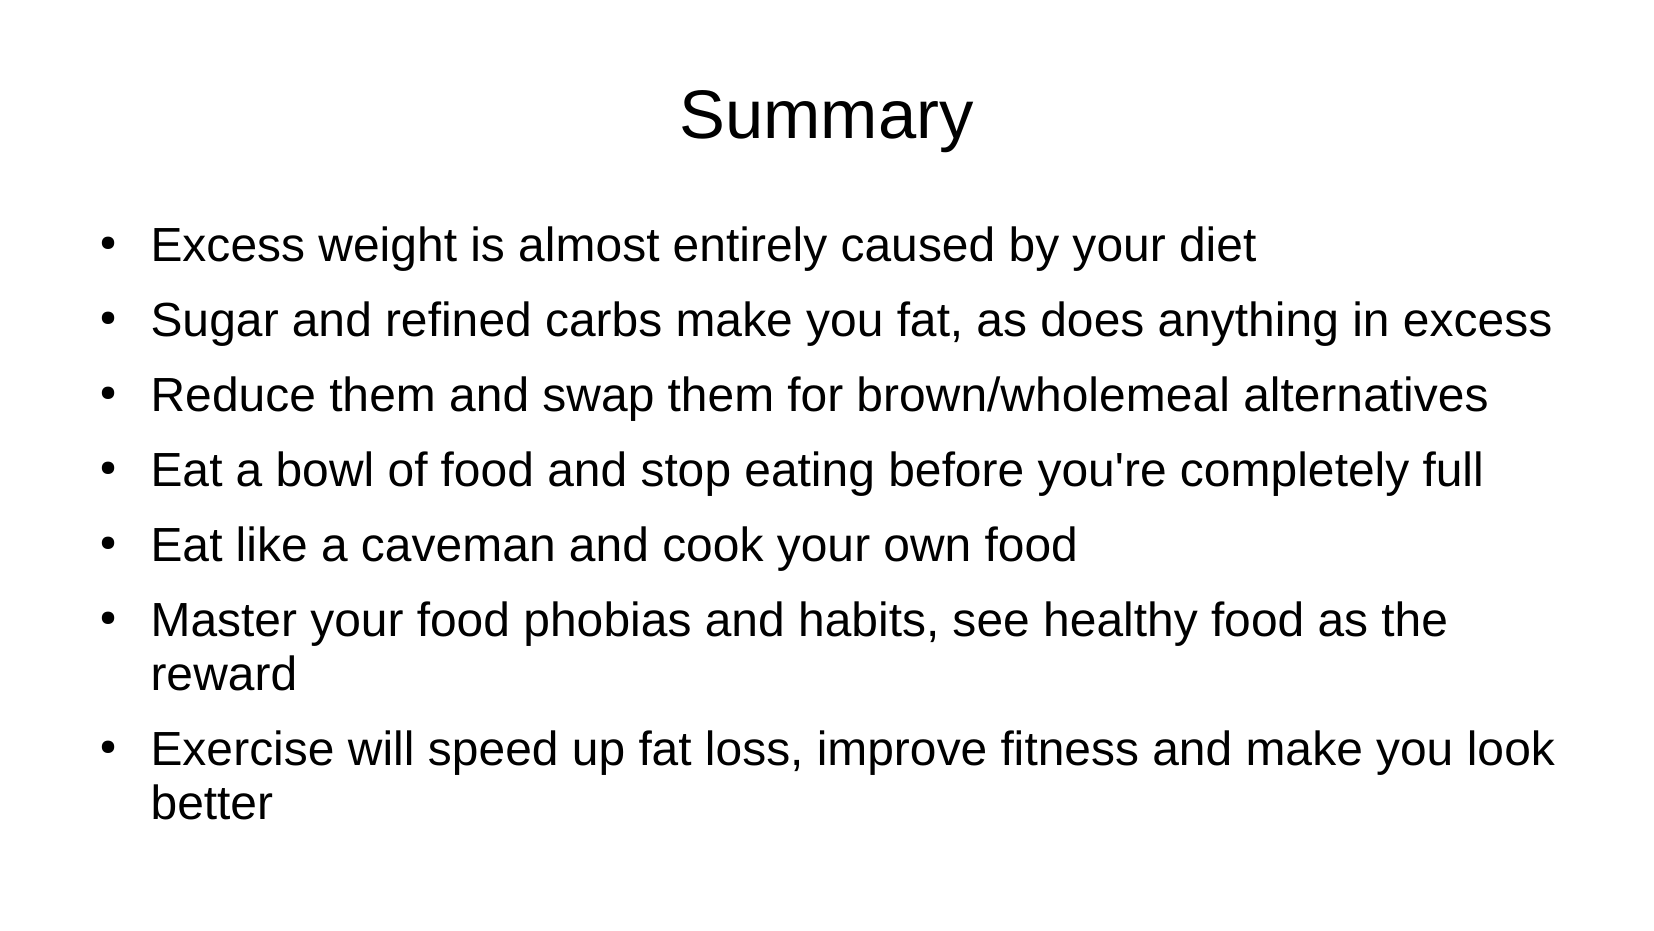

# Summary
Excess weight is almost entirely caused by your diet
Sugar and refined carbs make you fat, as does anything in excess
Reduce them and swap them for brown/wholemeal alternatives
Eat a bowl of food and stop eating before you're completely full
Eat like a caveman and cook your own food
Master your food phobias and habits, see healthy food as the reward
Exercise will speed up fat loss, improve fitness and make you look better